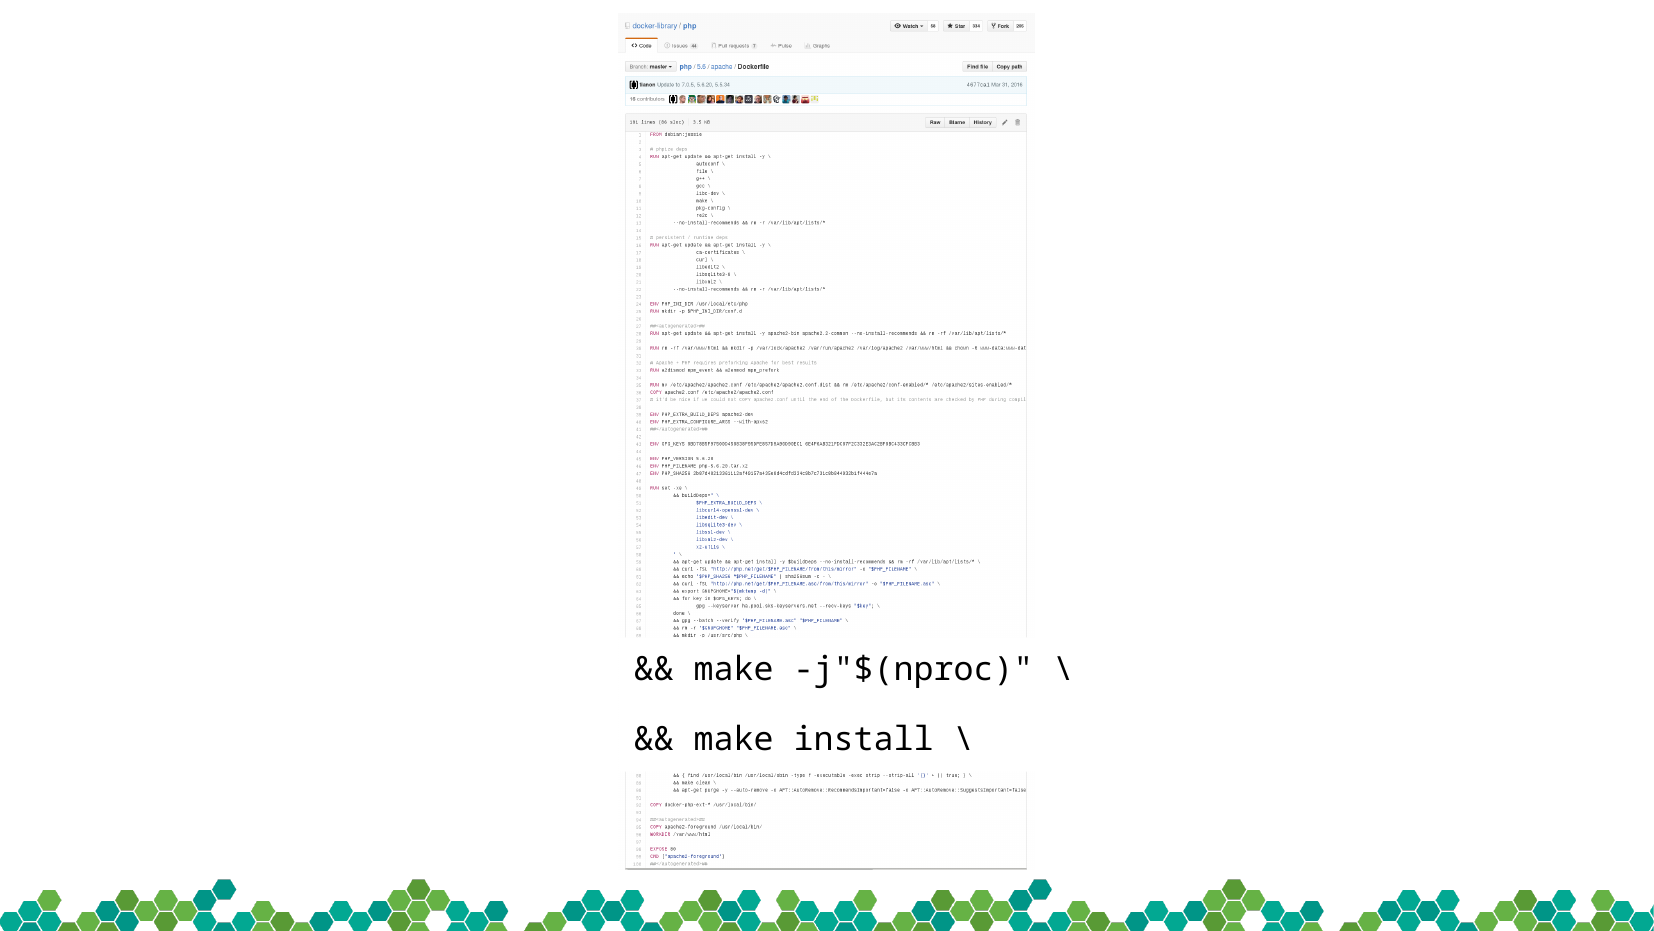

#
&& make -j"$(nproc)" \
&& make install \